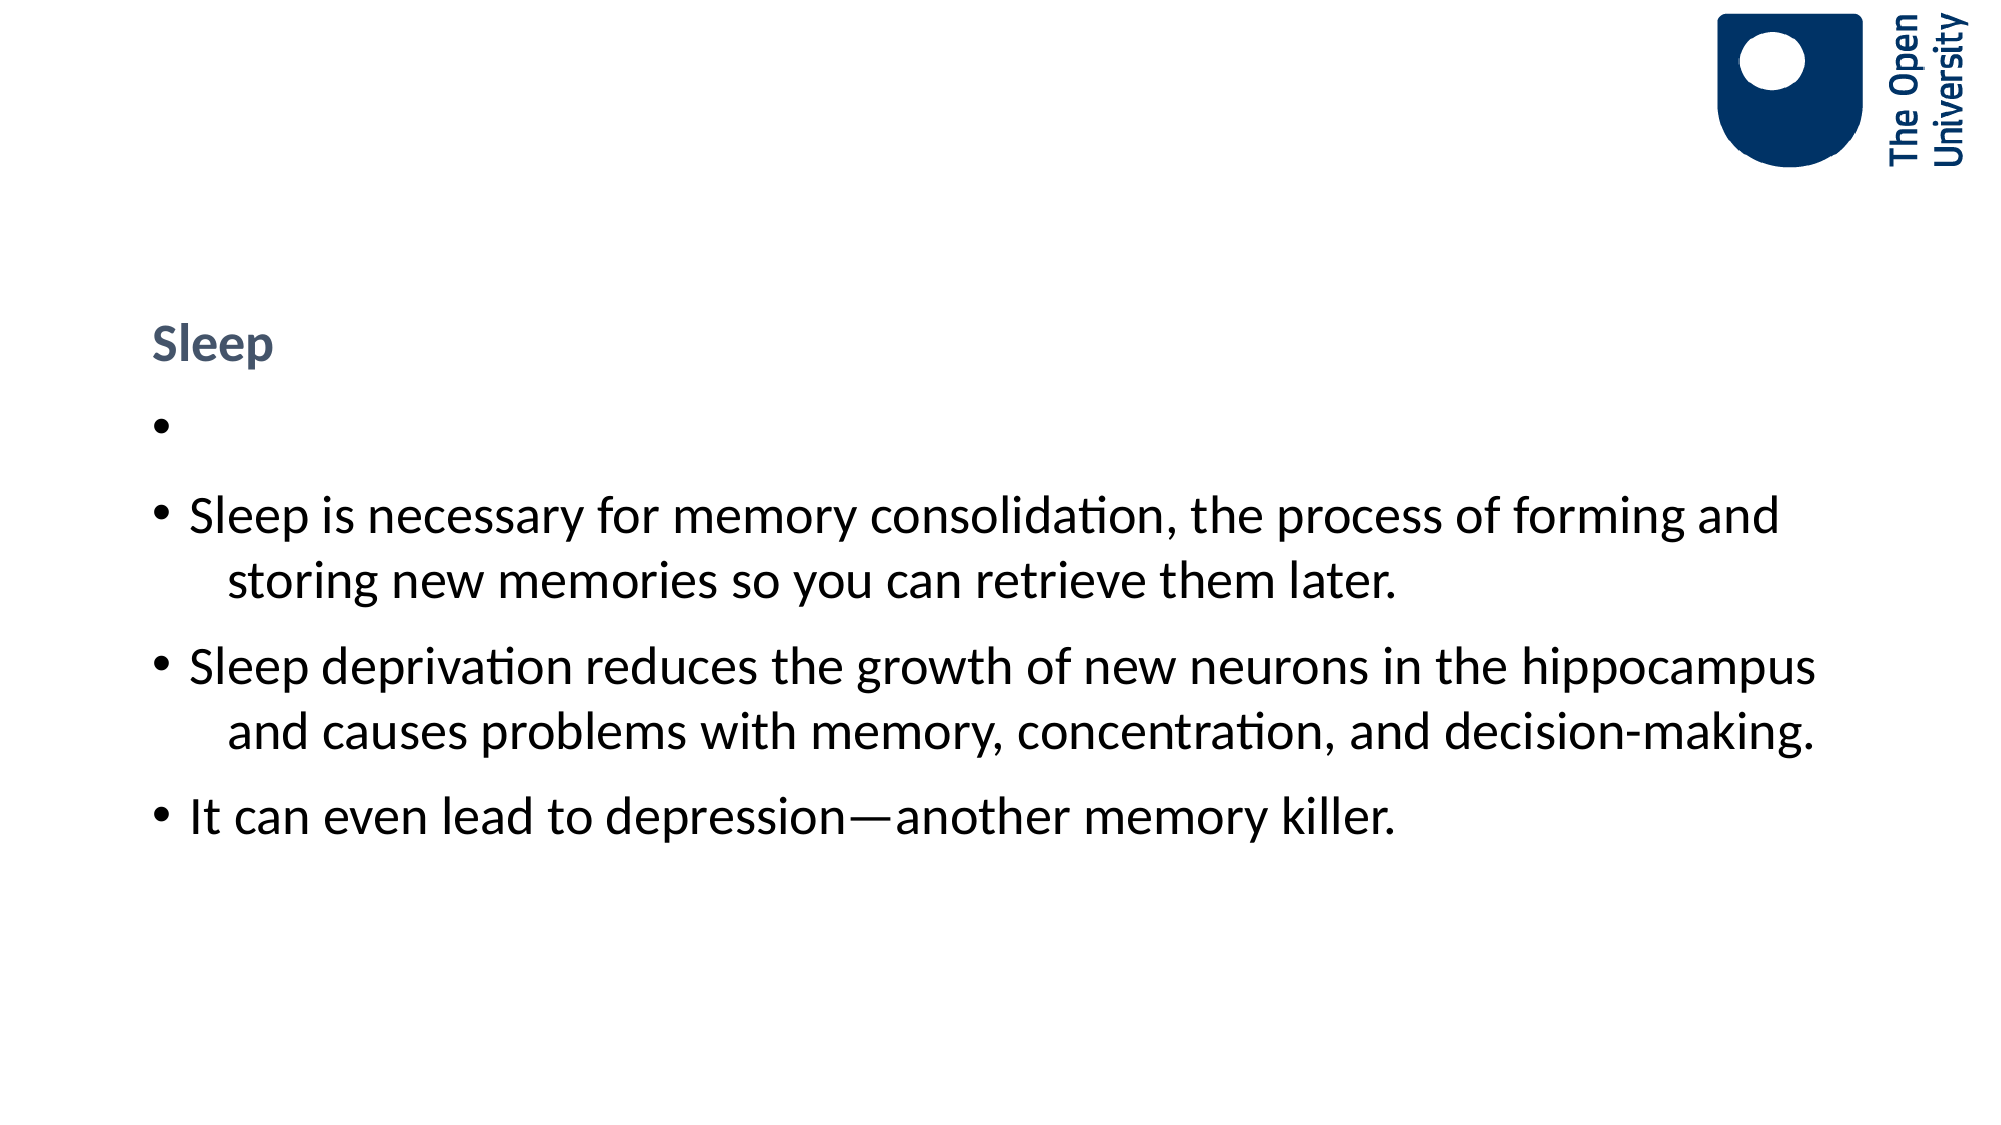

# Sleep
Sleep is necessary for memory consolidation, the process of forming and storing new memories so you can retrieve them later.
Sleep deprivation reduces the growth of new neurons in the hippocampus and causes problems with memory, concentration, and decision-making.
It can even lead to depression—another memory killer.